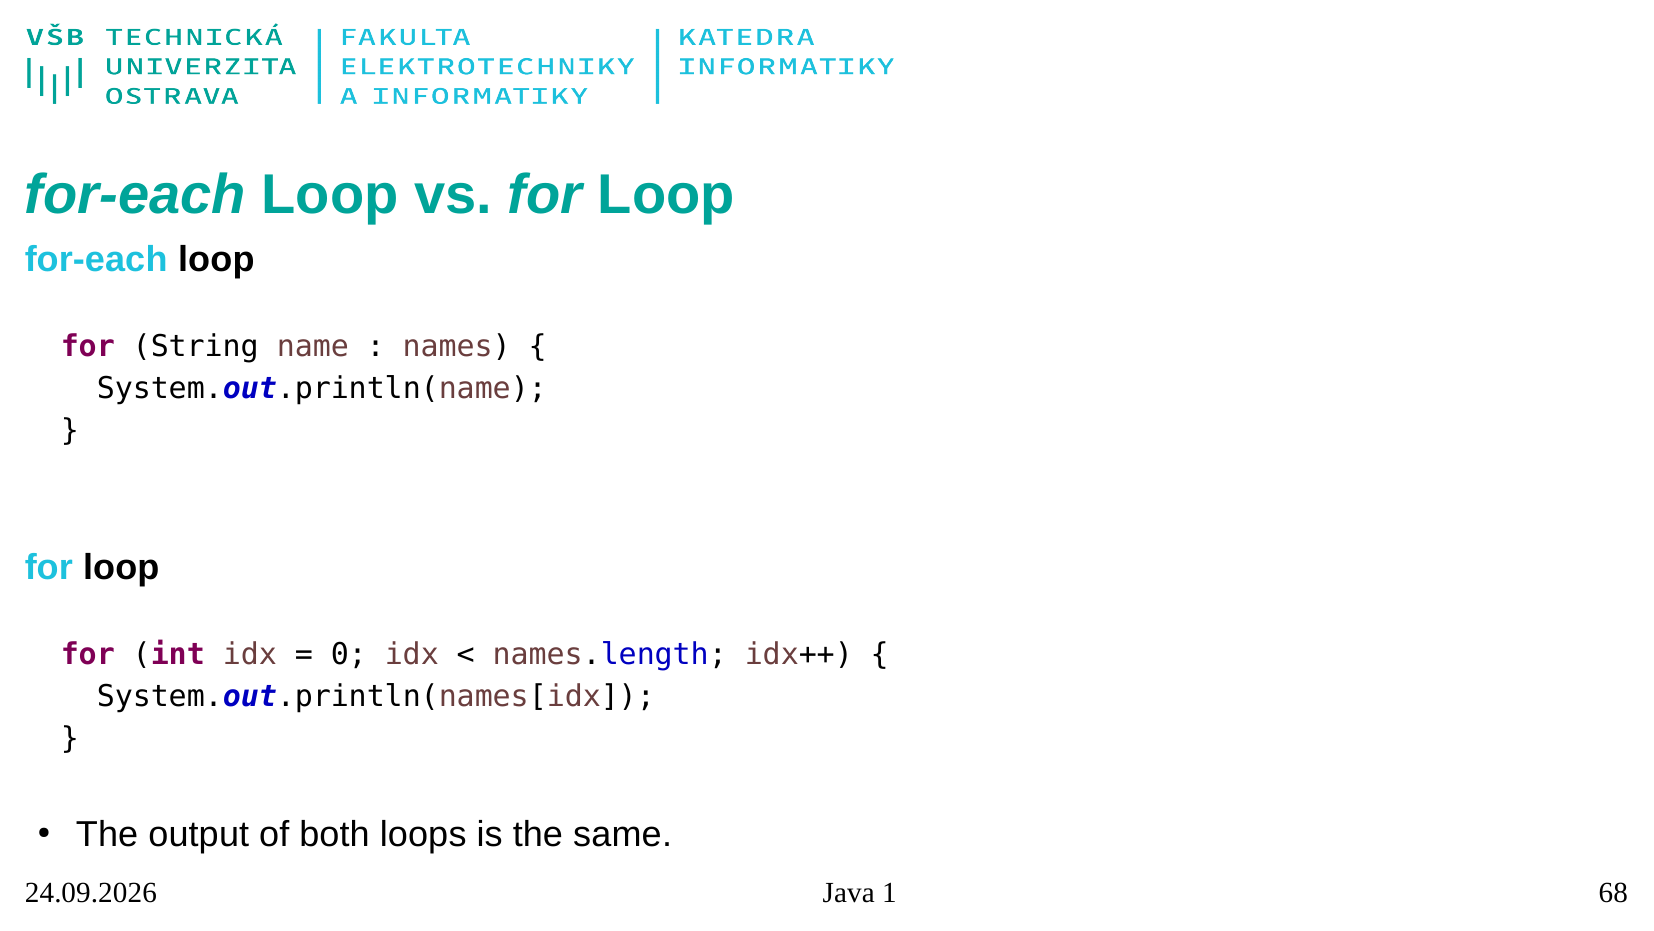

# for-each Loop vs. for Loop
for-each loop
 for (String name : names) {
 System.out.println(name);
 }
for loop
 for (int idx = 0; idx < names.length; idx++) {
 System.out.println(names[idx]);
 }
The output of both loops is the same.
Java 1
68